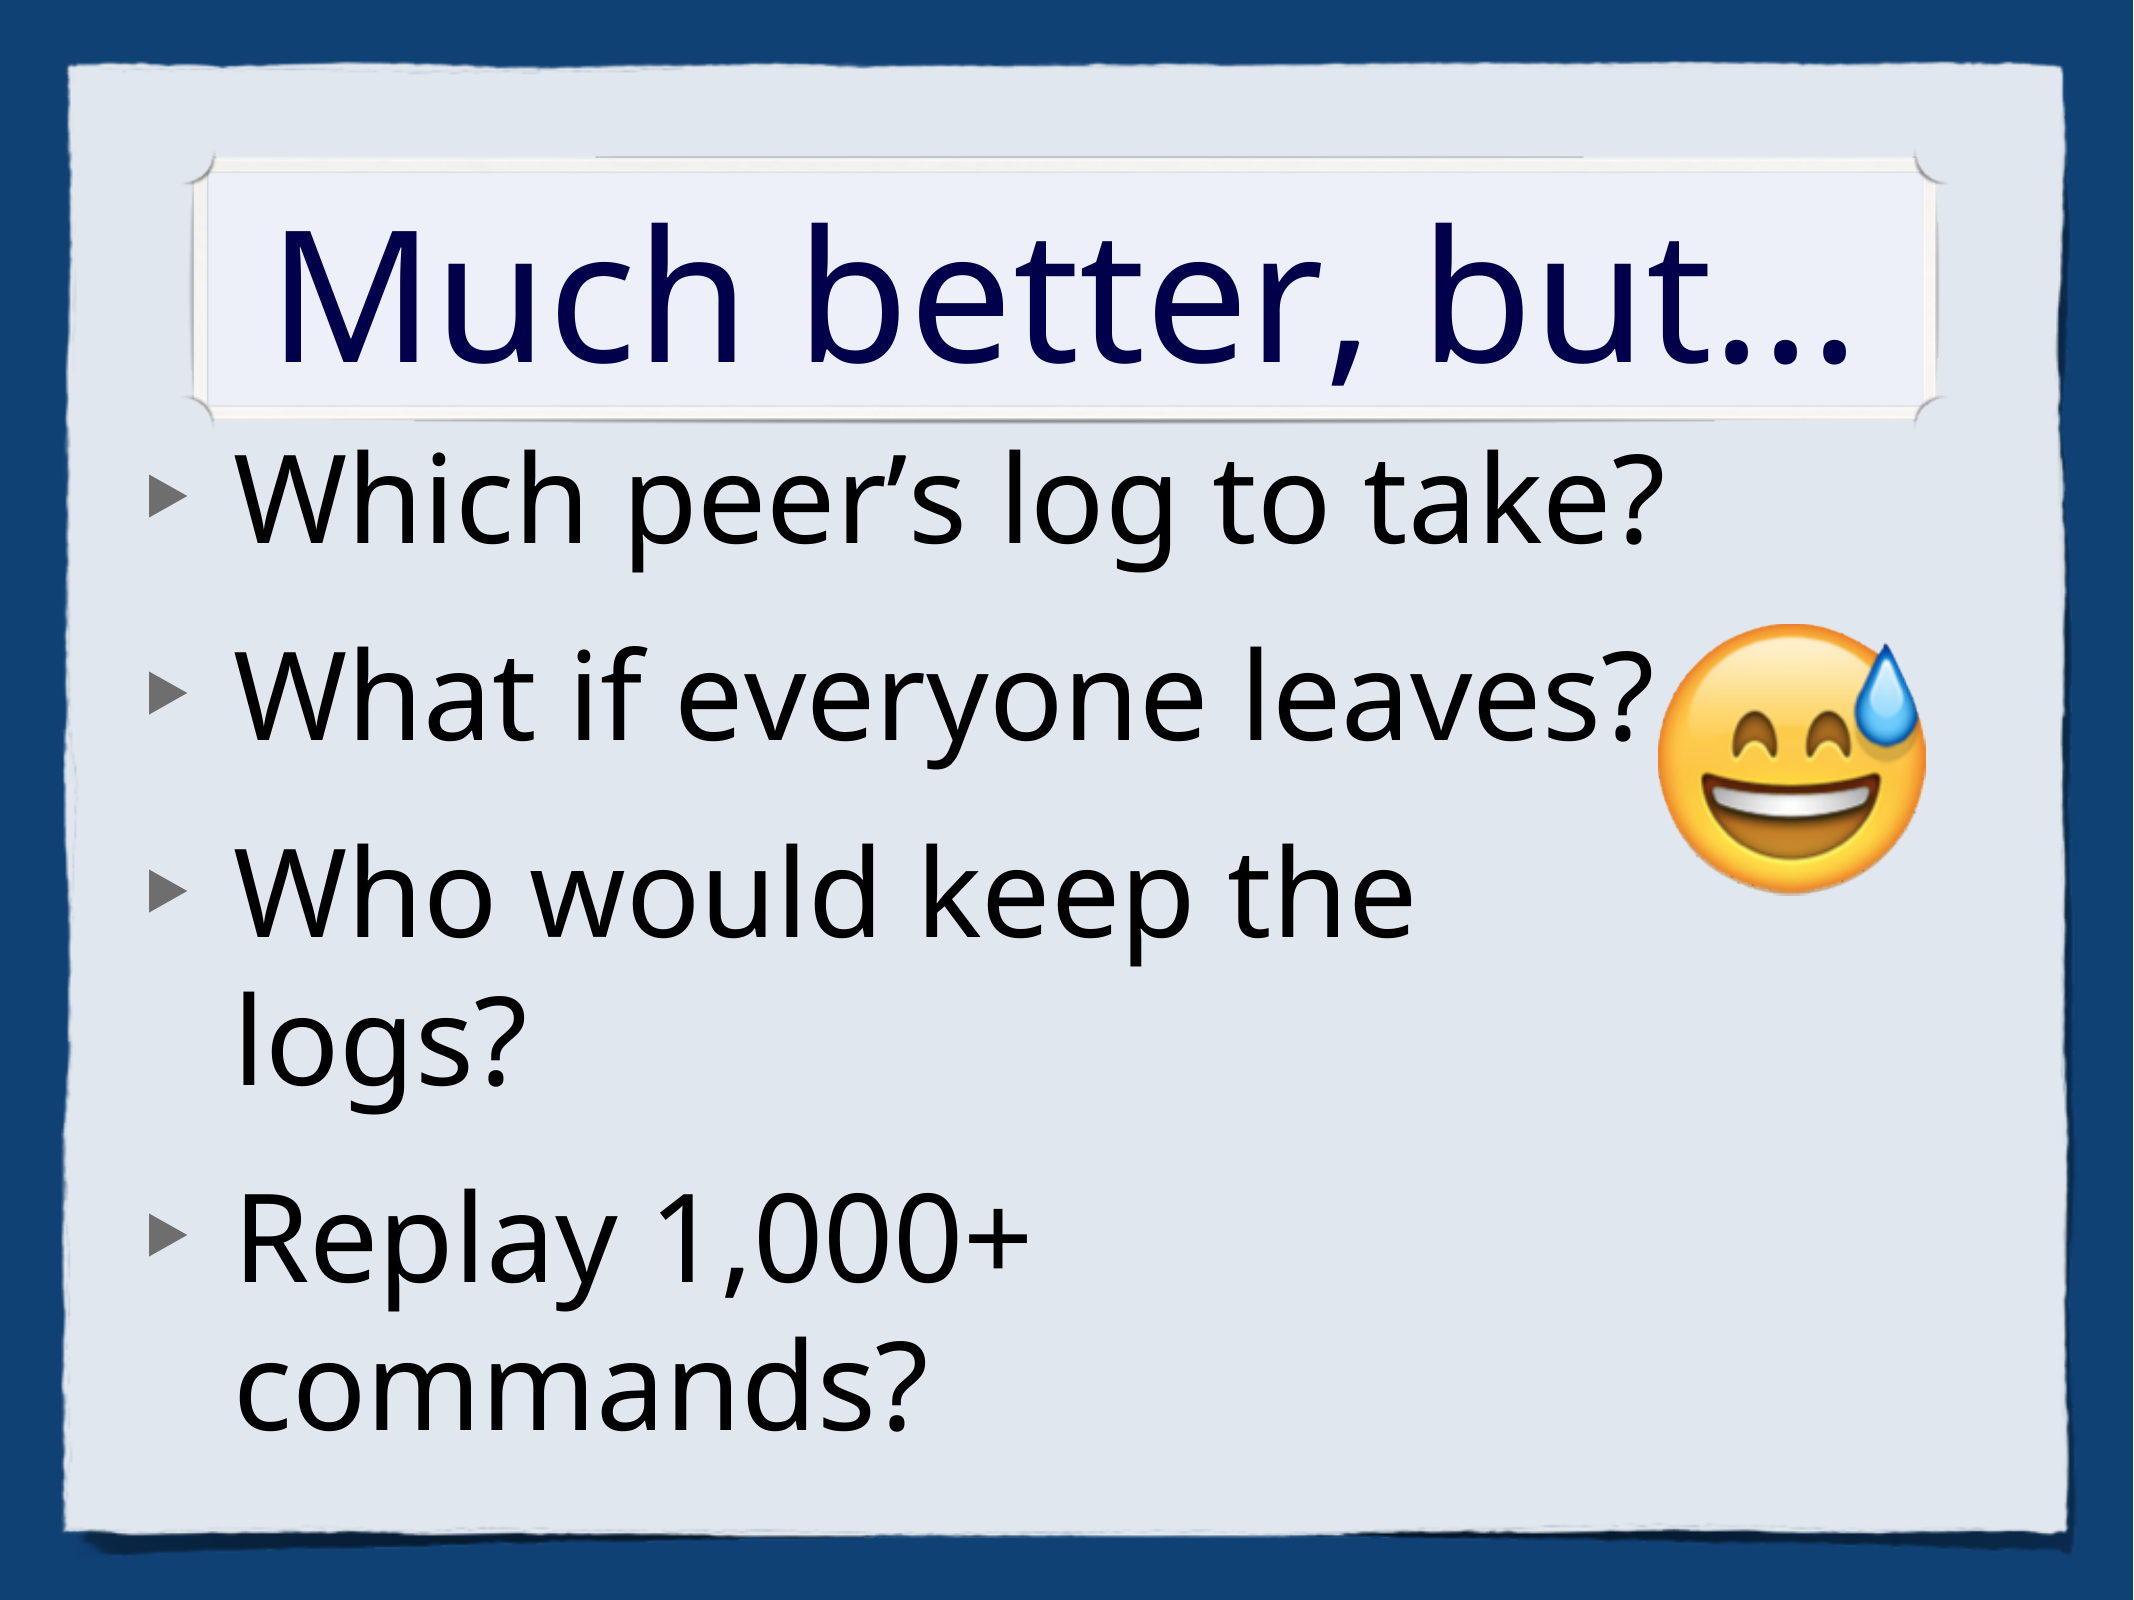

Much better, but...
Which peer’s log to take?
What if everyone leaves?
Who would keep the logs?
Replay 1,000+ commands?